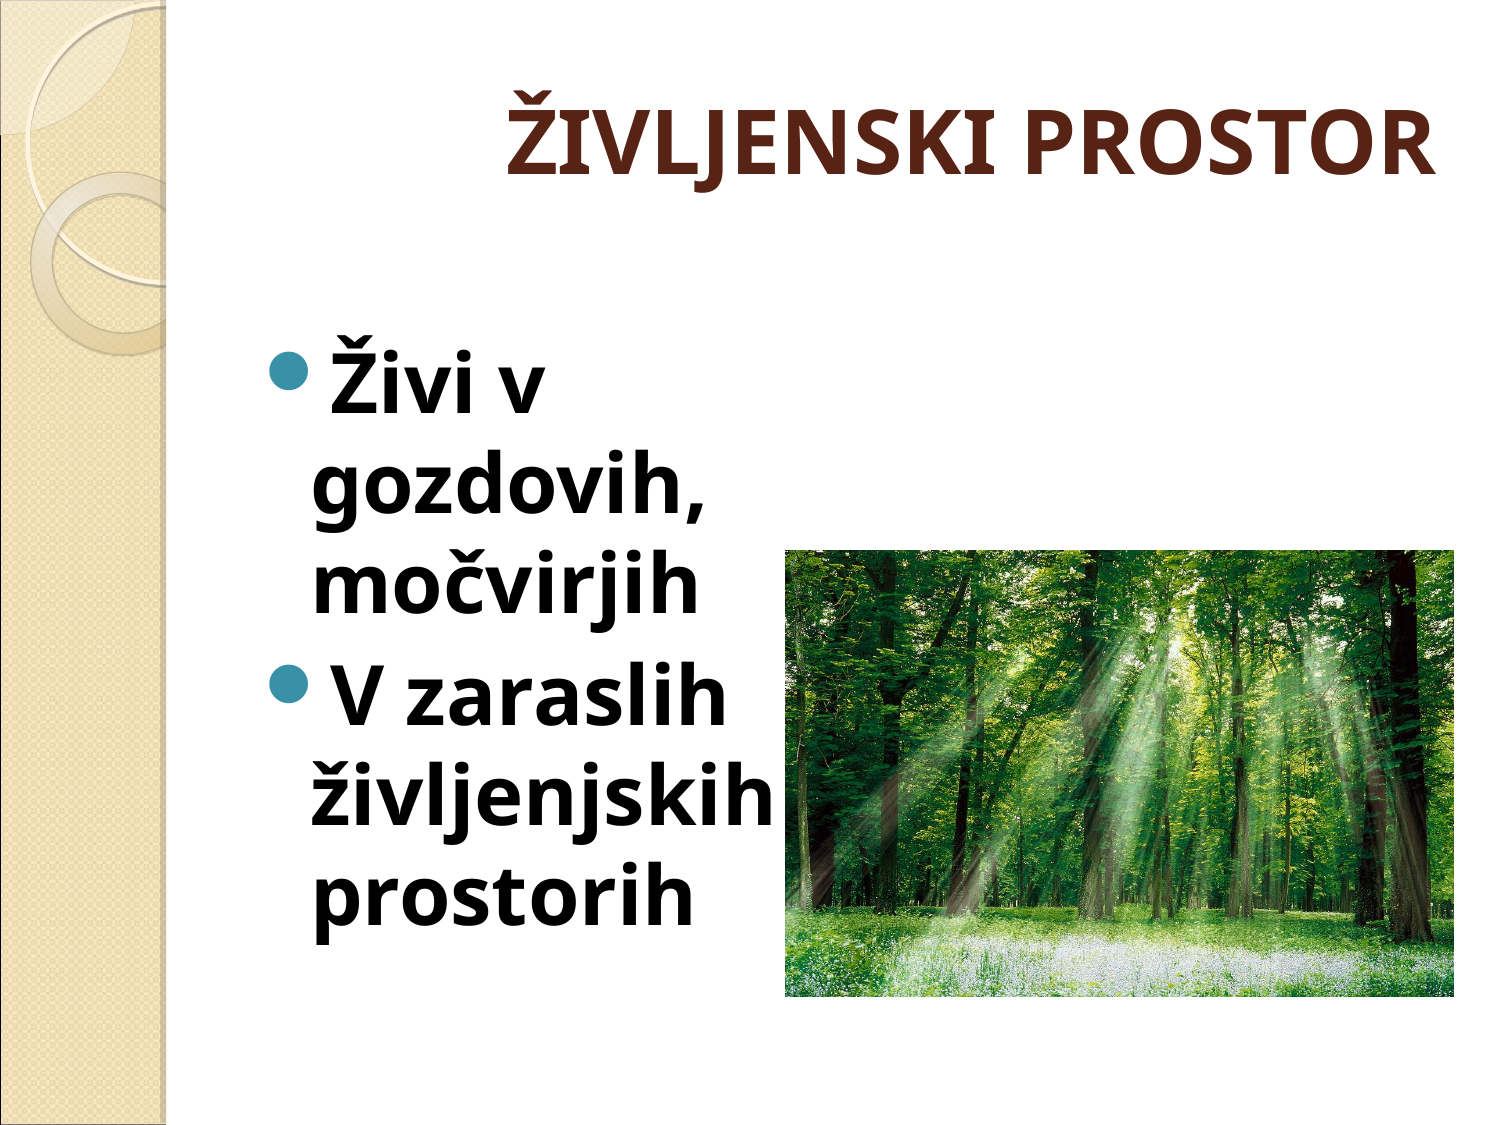

# ŽIVLJENSKI PROSTOR
Živi v gozdovih, močvirjih
V zaraslih življenjskih prostorih